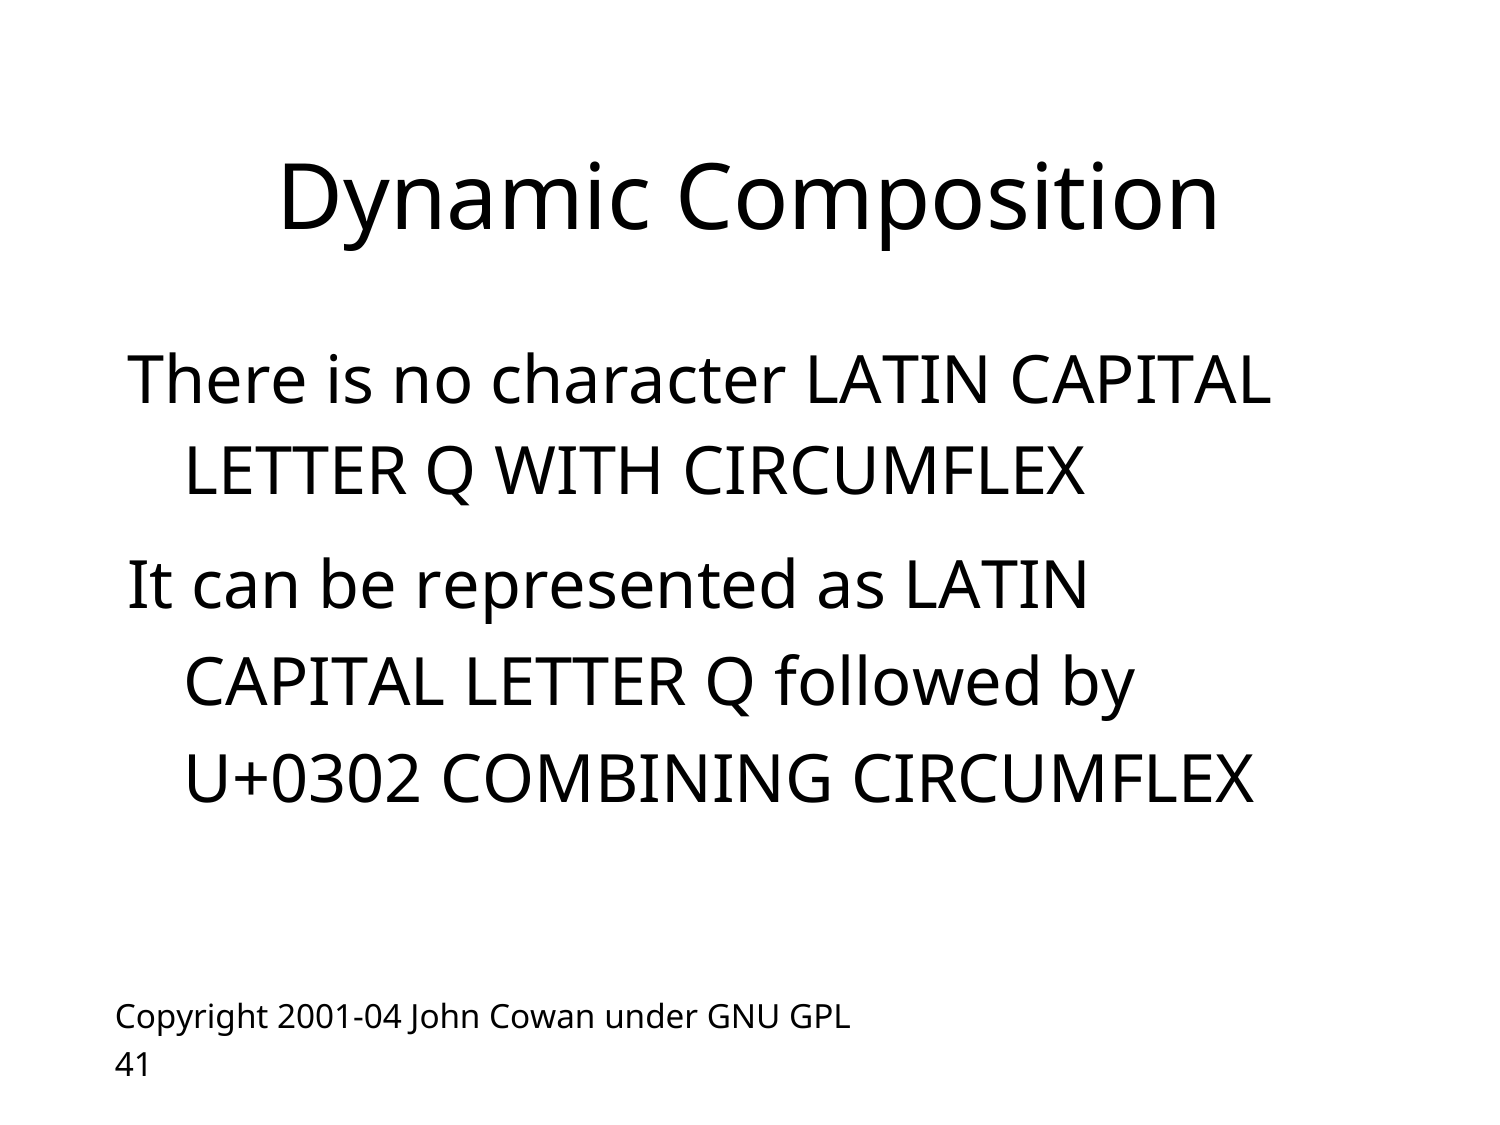

# Dynamic Composition
There is no character LATIN CAPITAL LETTER Q WITH CIRCUMFLEX
It can be represented as LATIN CAPITAL LETTER Q followed by U+0302 COMBINING CIRCUMFLEX